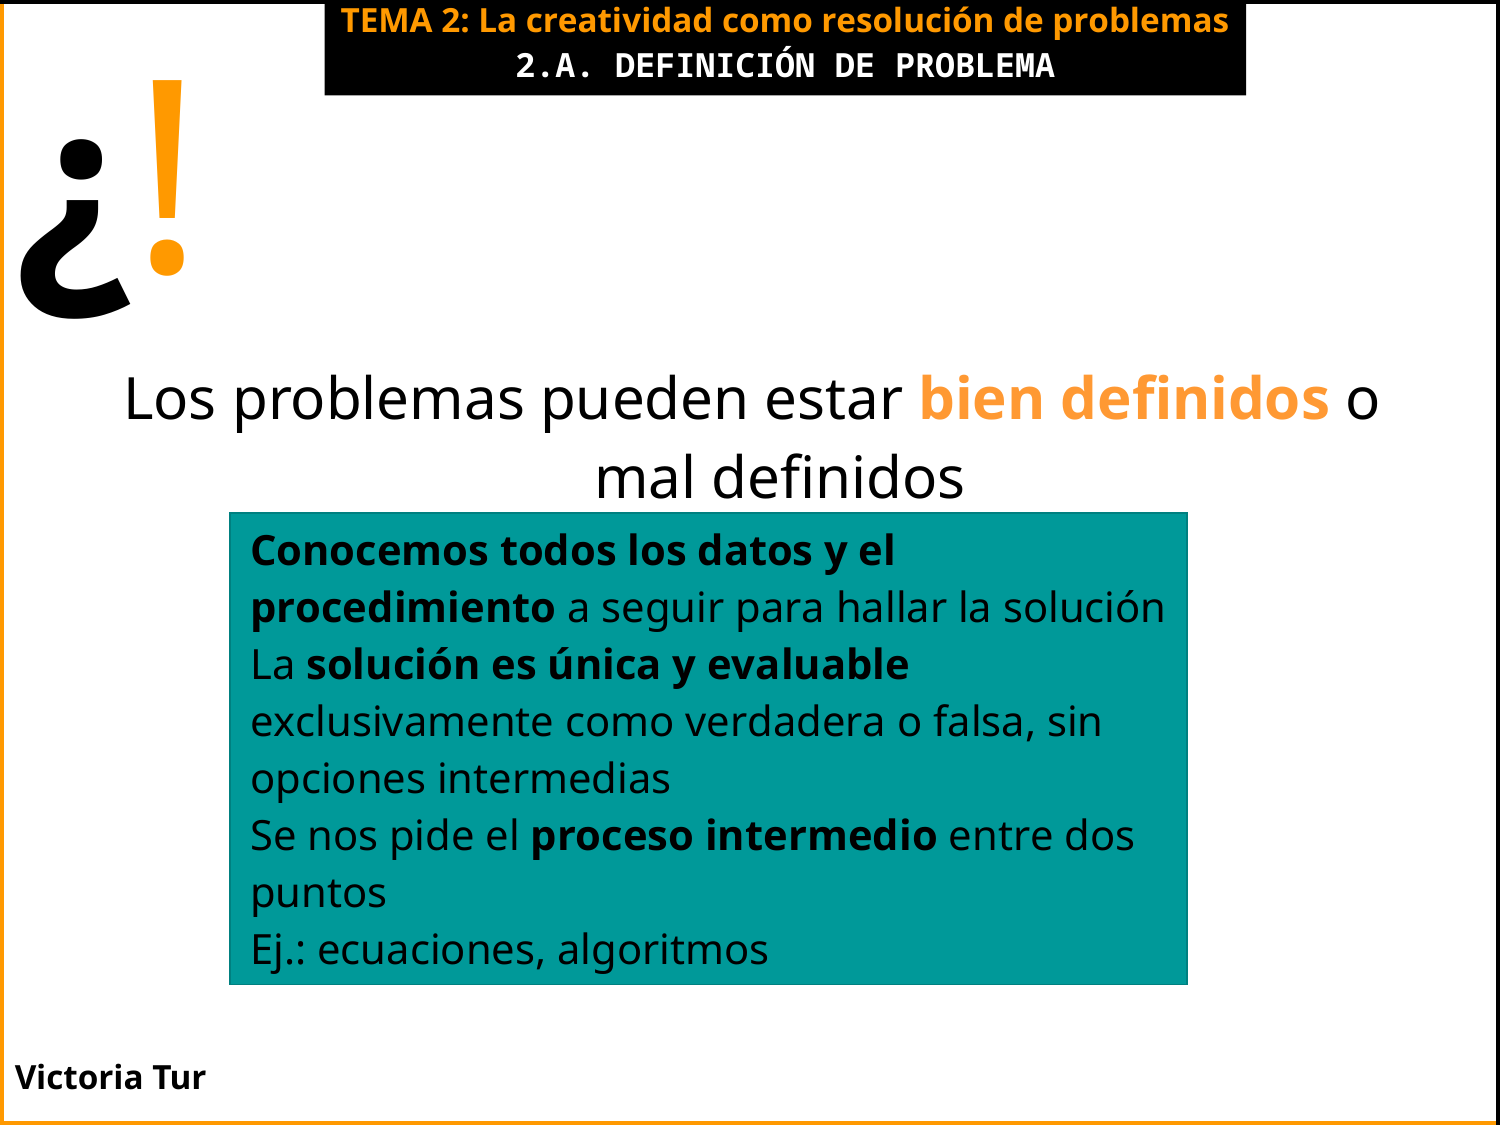

# Los problemas pueden estar bien definidos o mal definidos
Conocemos todos los datos y el procedimiento a seguir para hallar la solución
La solución es única y evaluable exclusivamente como verdadera o falsa, sin opciones intermedias
Se nos pide el proceso intermedio entre dos puntos
Ej.: ecuaciones, algoritmos